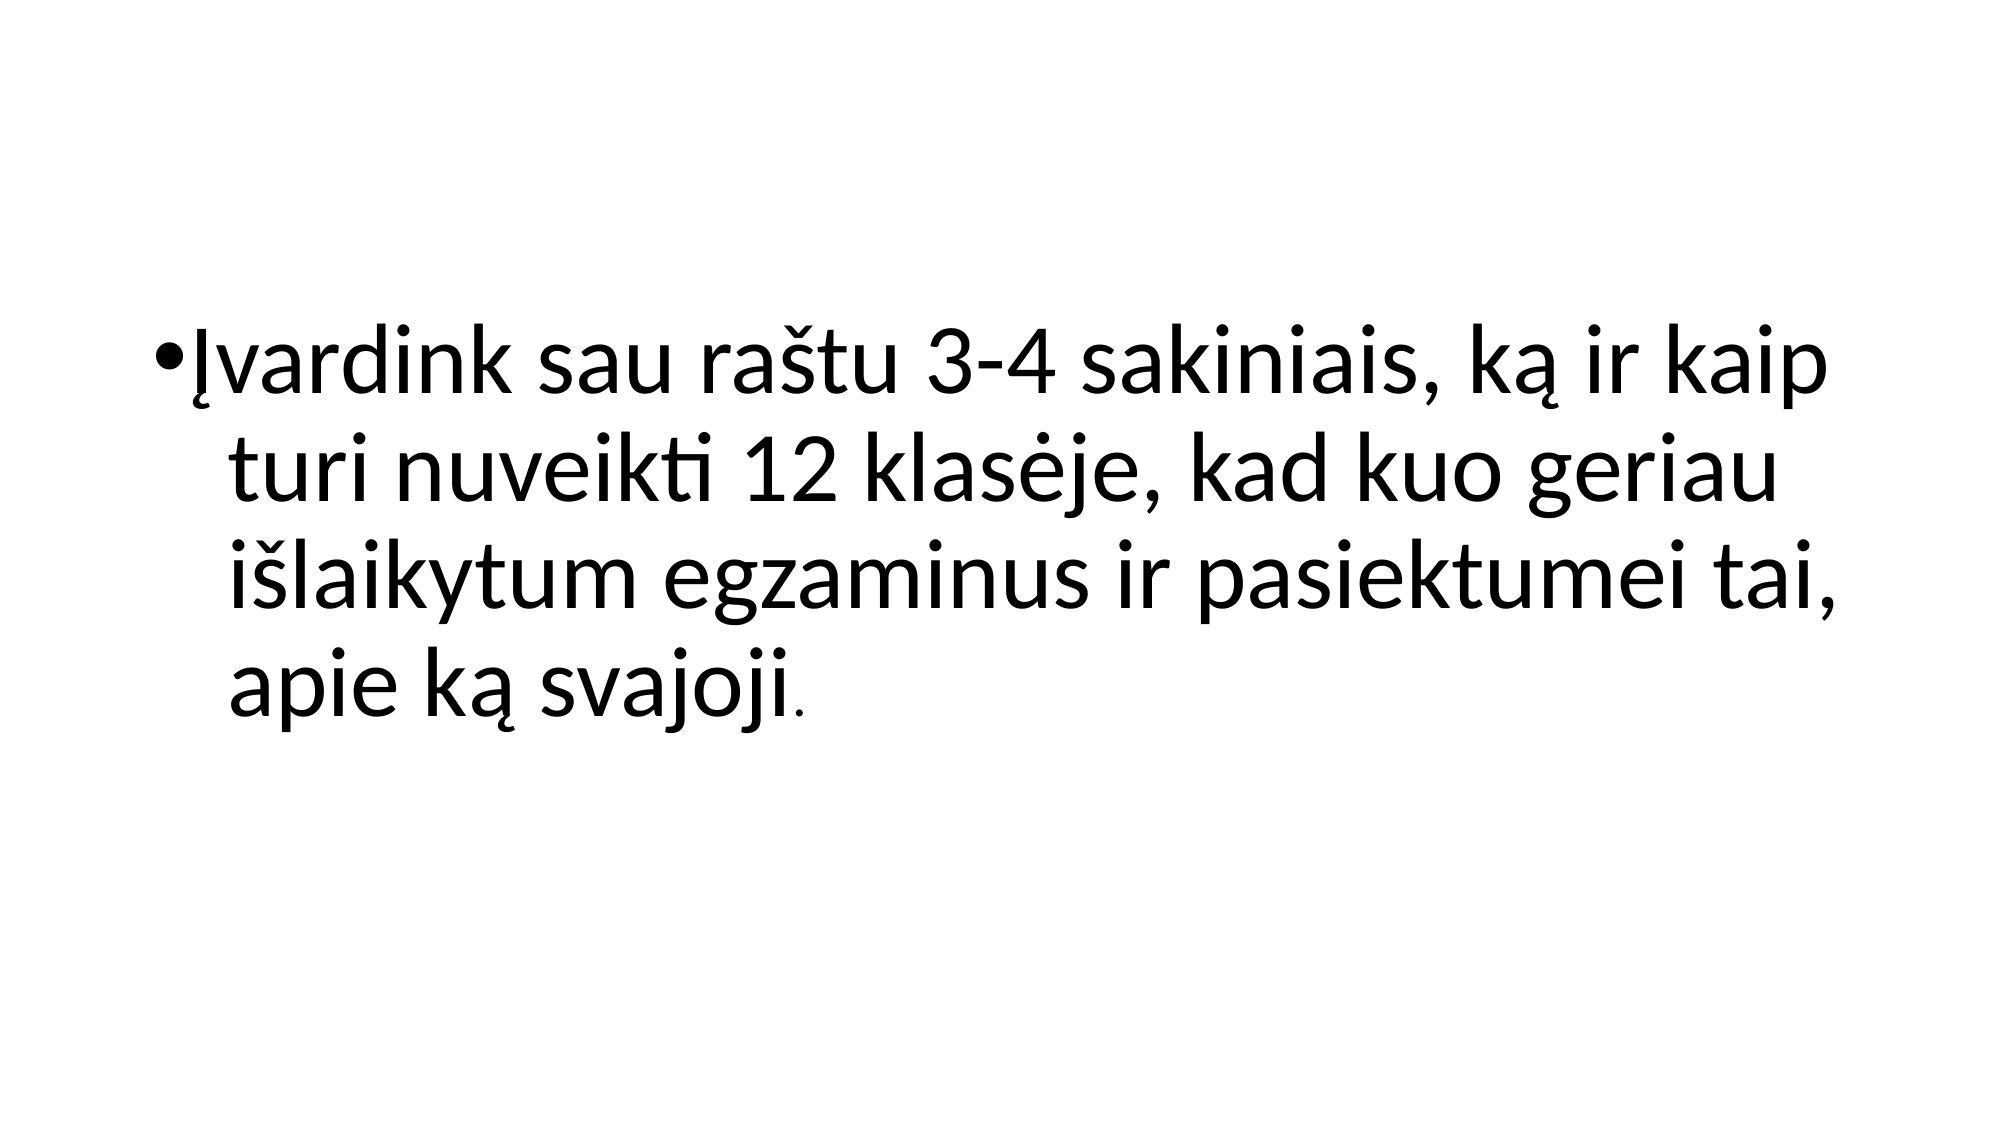

#
Įvardink sau raštu 3-4 sakiniais, ką ir kaip turi nuveikti 12 klasėje, kad kuo geriau išlaikytum egzaminus ir pasiektumei tai, apie ką svajoji.